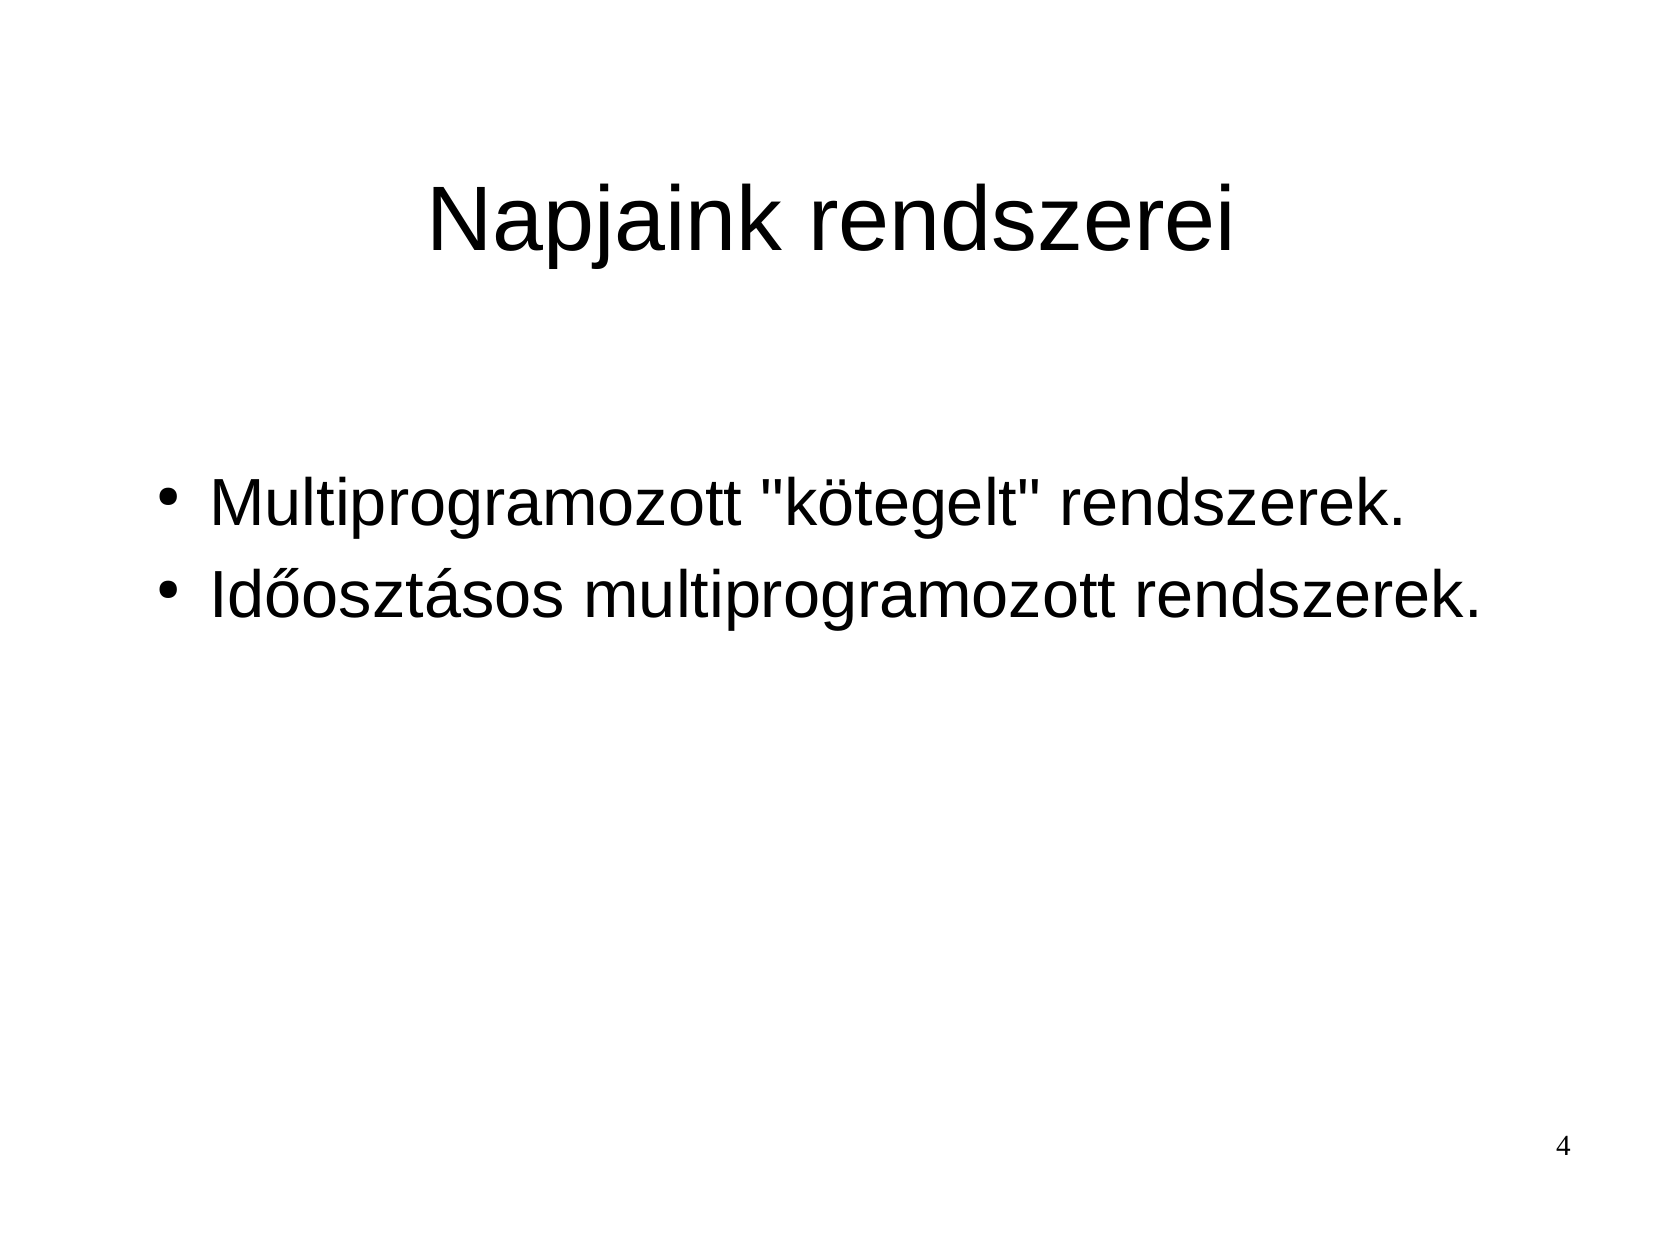

# Napjaink rendszerei
Multiprogramozott "kötegelt" rendszerek.
Időosztásos multiprogramozott rendszerek.
4